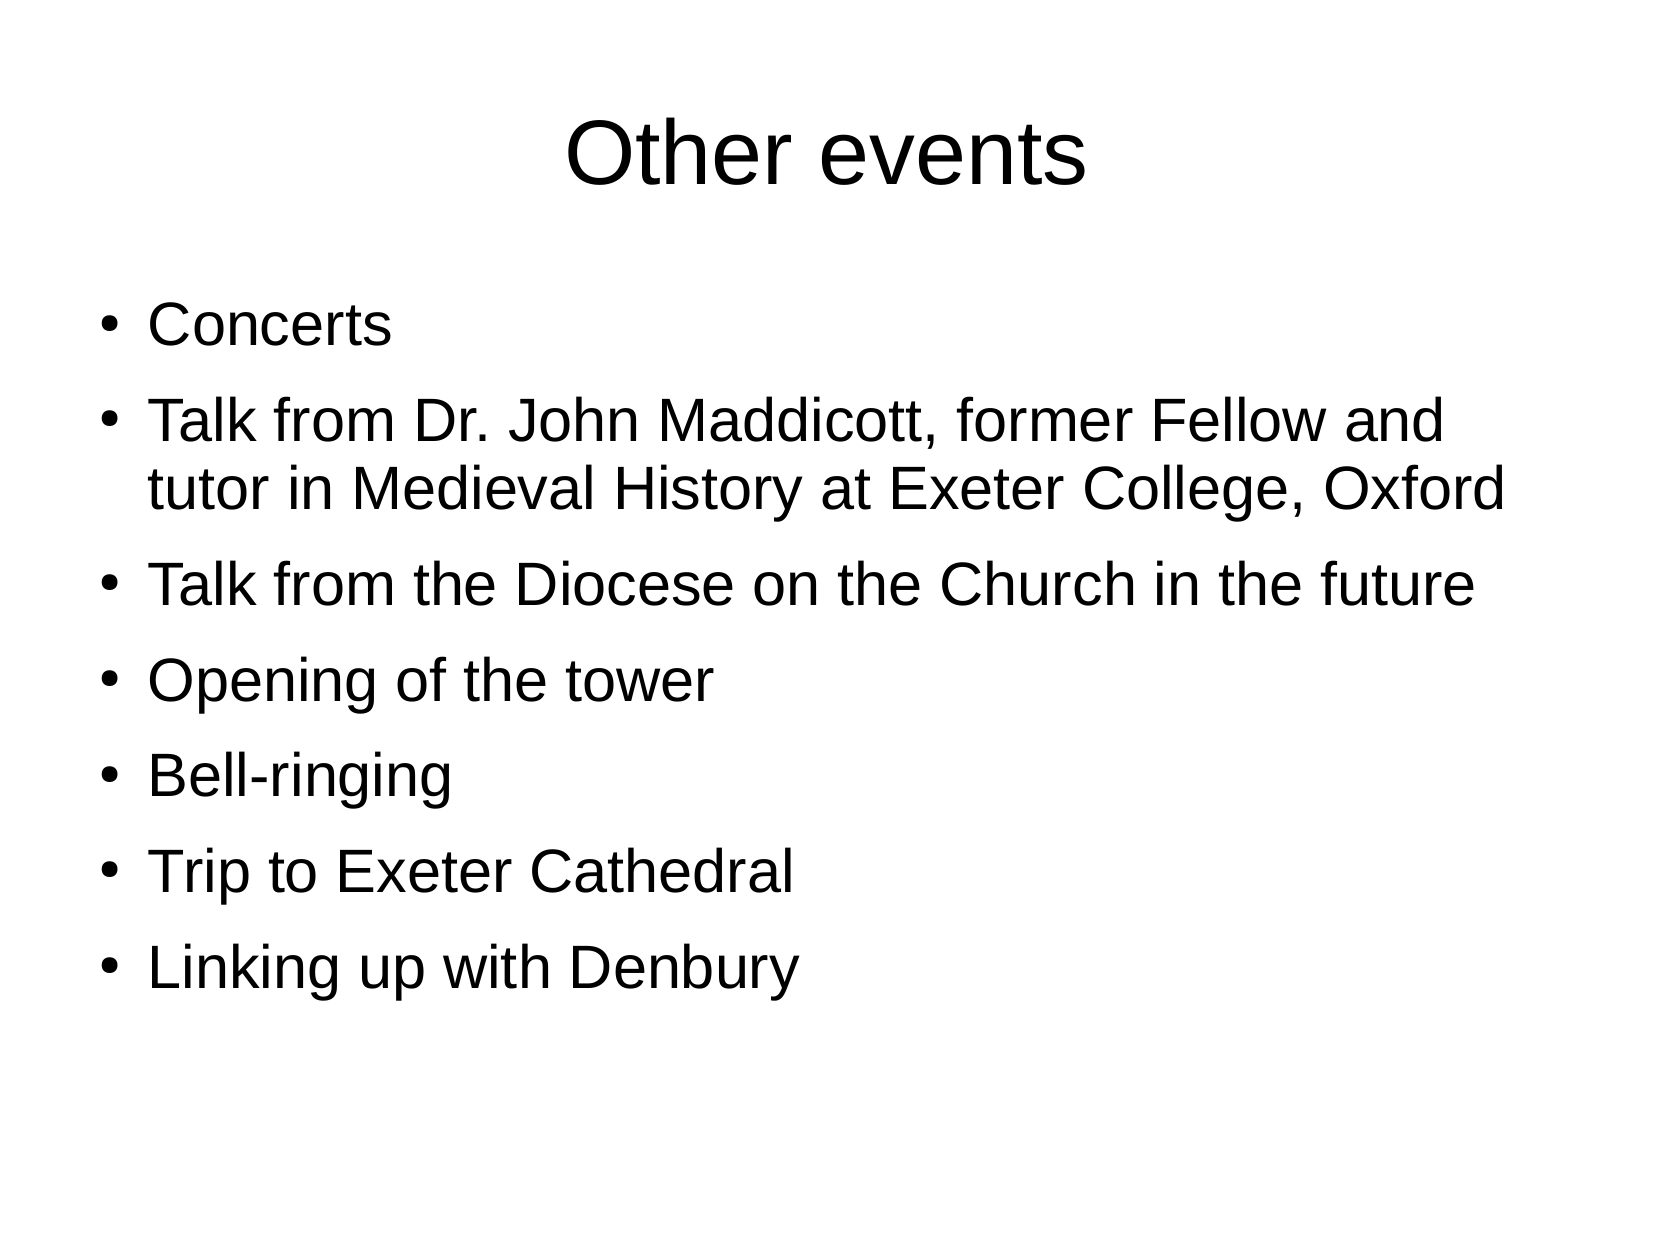

# Other events
Concerts
Talk from Dr. John Maddicott, former Fellow and tutor in Medieval History at Exeter College, Oxford
Talk from the Diocese on the Church in the future
Opening of the tower
Bell-ringing
Trip to Exeter Cathedral
Linking up with Denbury